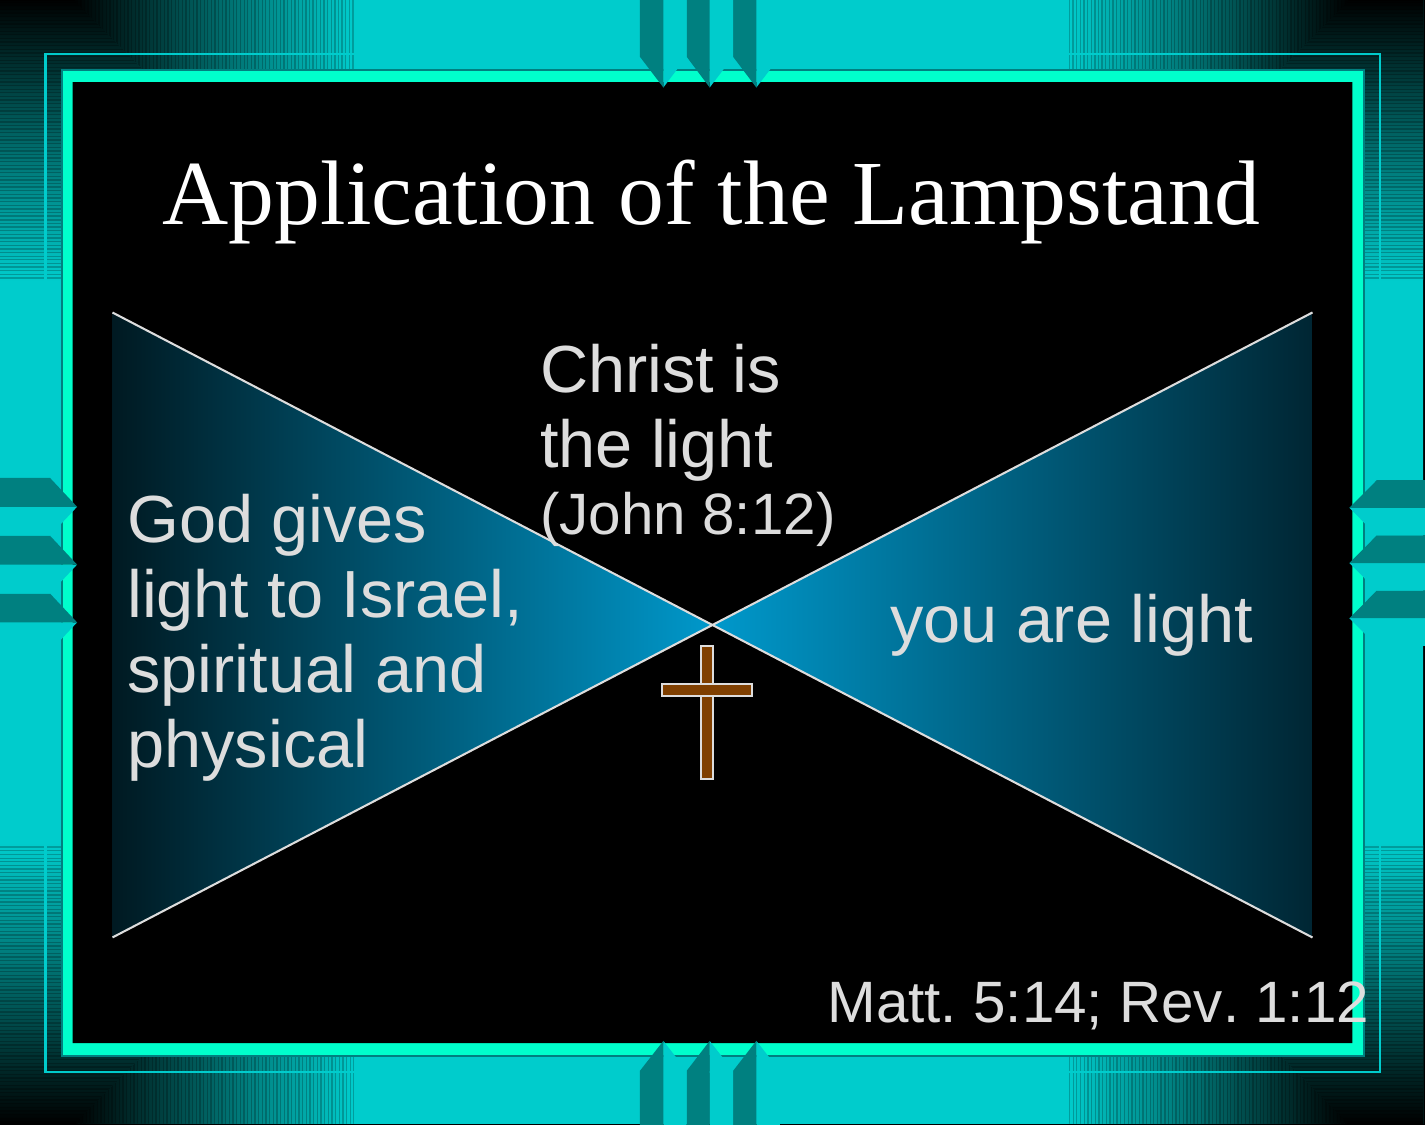

# Application of the Lampstand
Christ is the light (John 8:12)
God gives
light to Israel, spiritual and physical
you are light
Matt. 5:14; Rev. 1:12